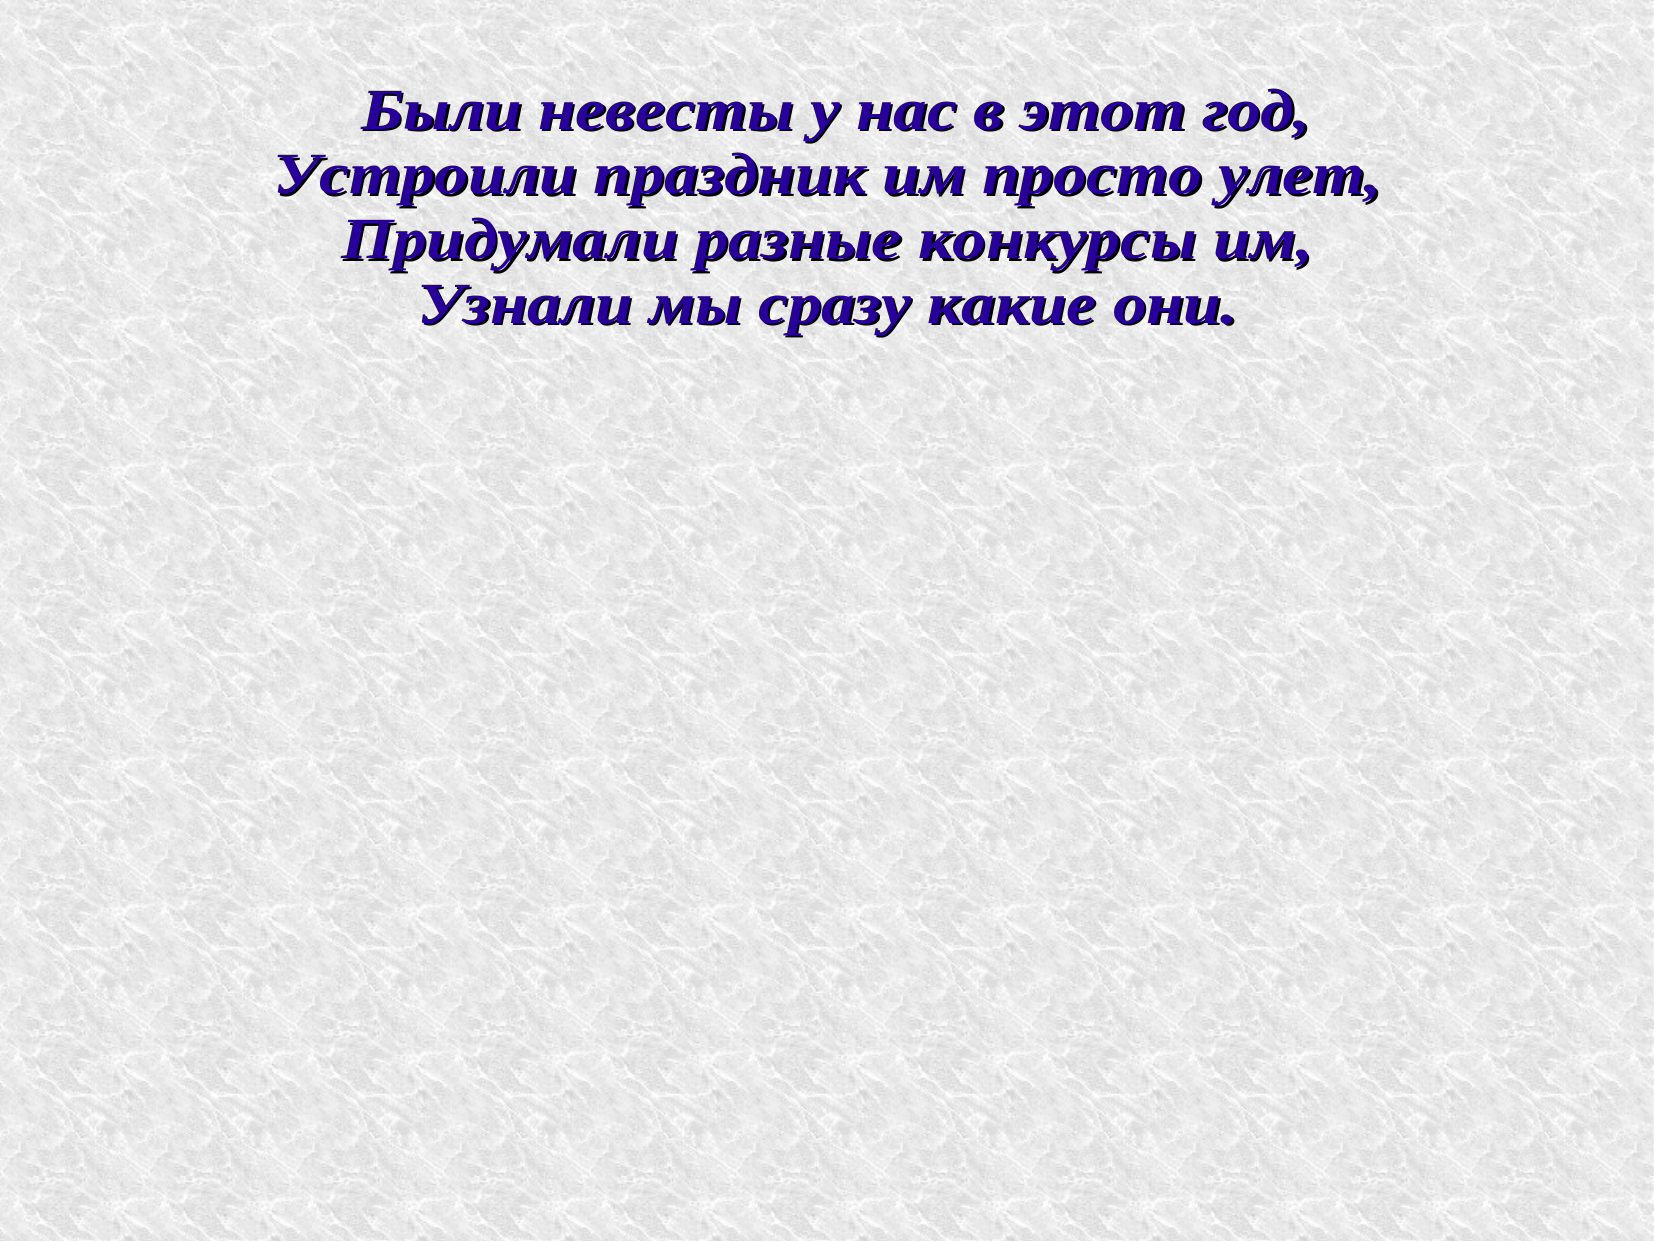

# Были невесты у нас в этот год, Устроили праздник им просто улет, Придумали разные конкурсы им, Узнали мы сразу какие они.